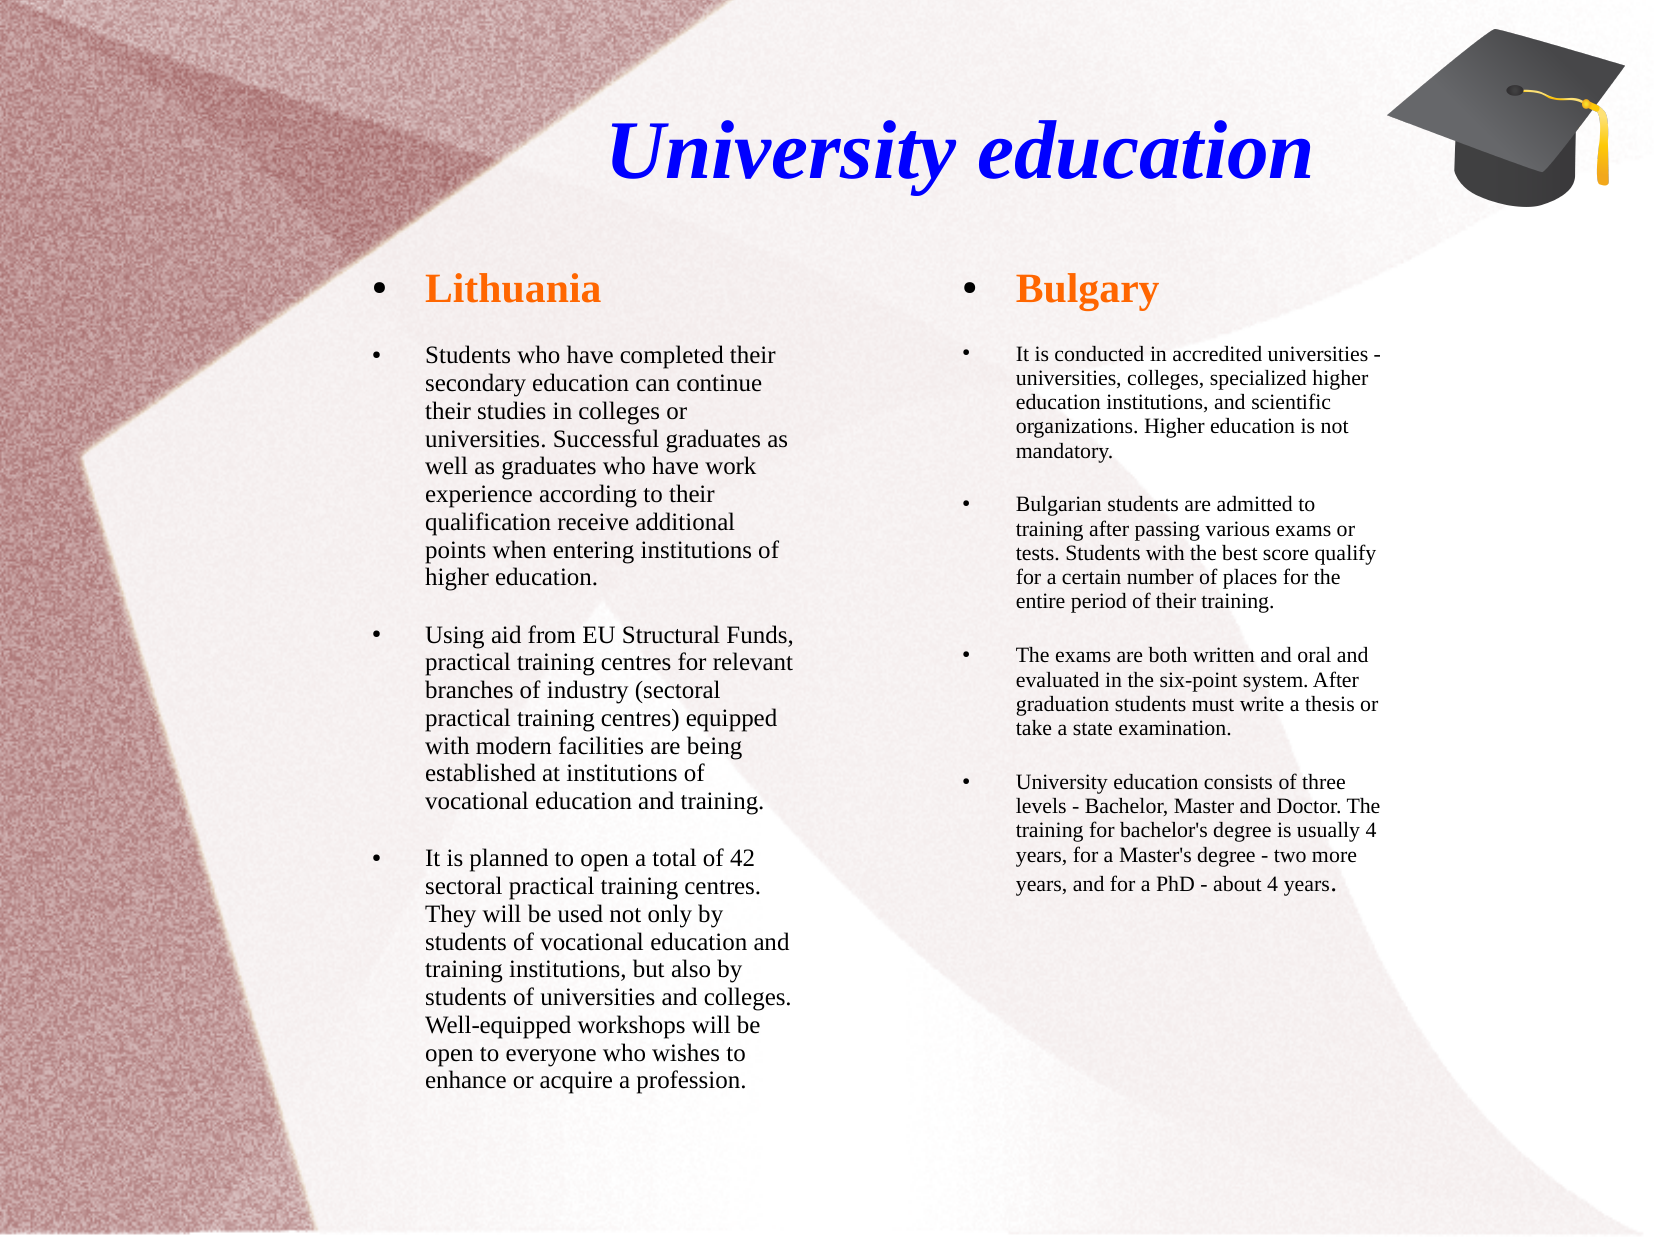

# University education
Lithuania
Students who have completed their secondary education can continue their studies in colleges or universities. Successful graduates as well as graduates who have work experience according to their qualification receive additional points when entering institutions of higher education.
Using aid from EU Structural Funds, practical training centres for relevant branches of industry (sectoral practical training centres) equipped with modern facilities are being established at institutions of vocational education and training.
It is planned to open a total of 42 sectoral practical training centres. They will be used not only by students of vocational education and training institutions, but also by students of universities and colleges. Well-equipped workshops will be open to everyone who wishes to enhance or acquire a profession.
Bulgary
It is conducted in accredited universities - universities, colleges, specialized higher education institutions, and scientific organizations. Higher education is not mandatory.
Bulgarian students are admitted to training after passing various exams or tests. Students with the best score qualify for a certain number of places for the entire period of their training.
The exams are both written and oral and evaluated in the six-point system. After graduation students must write a thesis or take a state examination.
University education consists of three levels - Bachelor, Master and Doctor. The training for bachelor's degree is usually 4 years, for a Master's degree - two more years, and for a PhD - about 4 years.